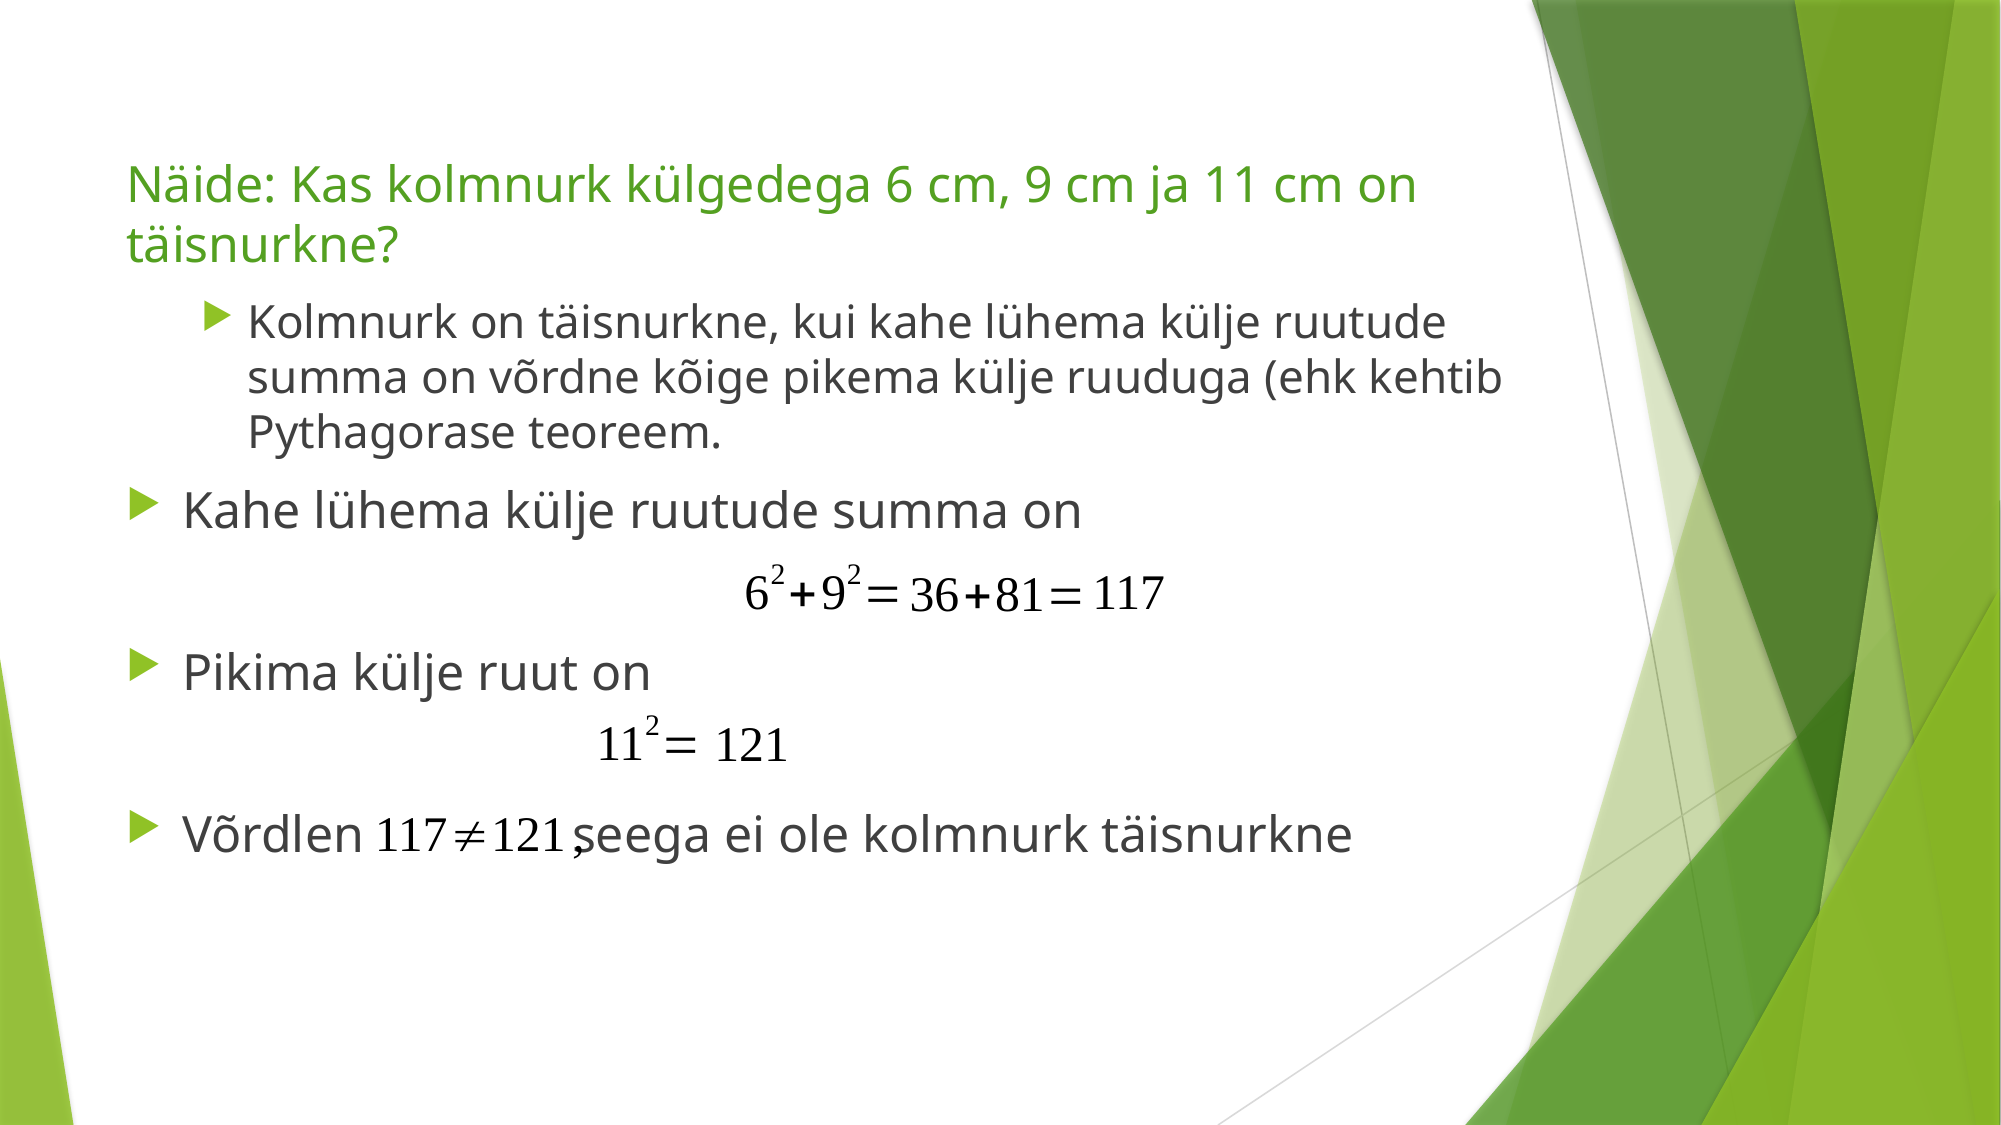

# Näide: Kas kolmnurk külgedega 6 cm, 9 cm ja 11 cm on täisnurkne?
Kolmnurk on täisnurkne, kui kahe lühema külje ruutude summa on võrdne kõige pikema külje ruuduga (ehk kehtib Pythagorase teoreem.
Kahe lühema külje ruutude summa on
Pikima külje ruut on
Võrdlen seega ei ole kolmnurk täisnurkne